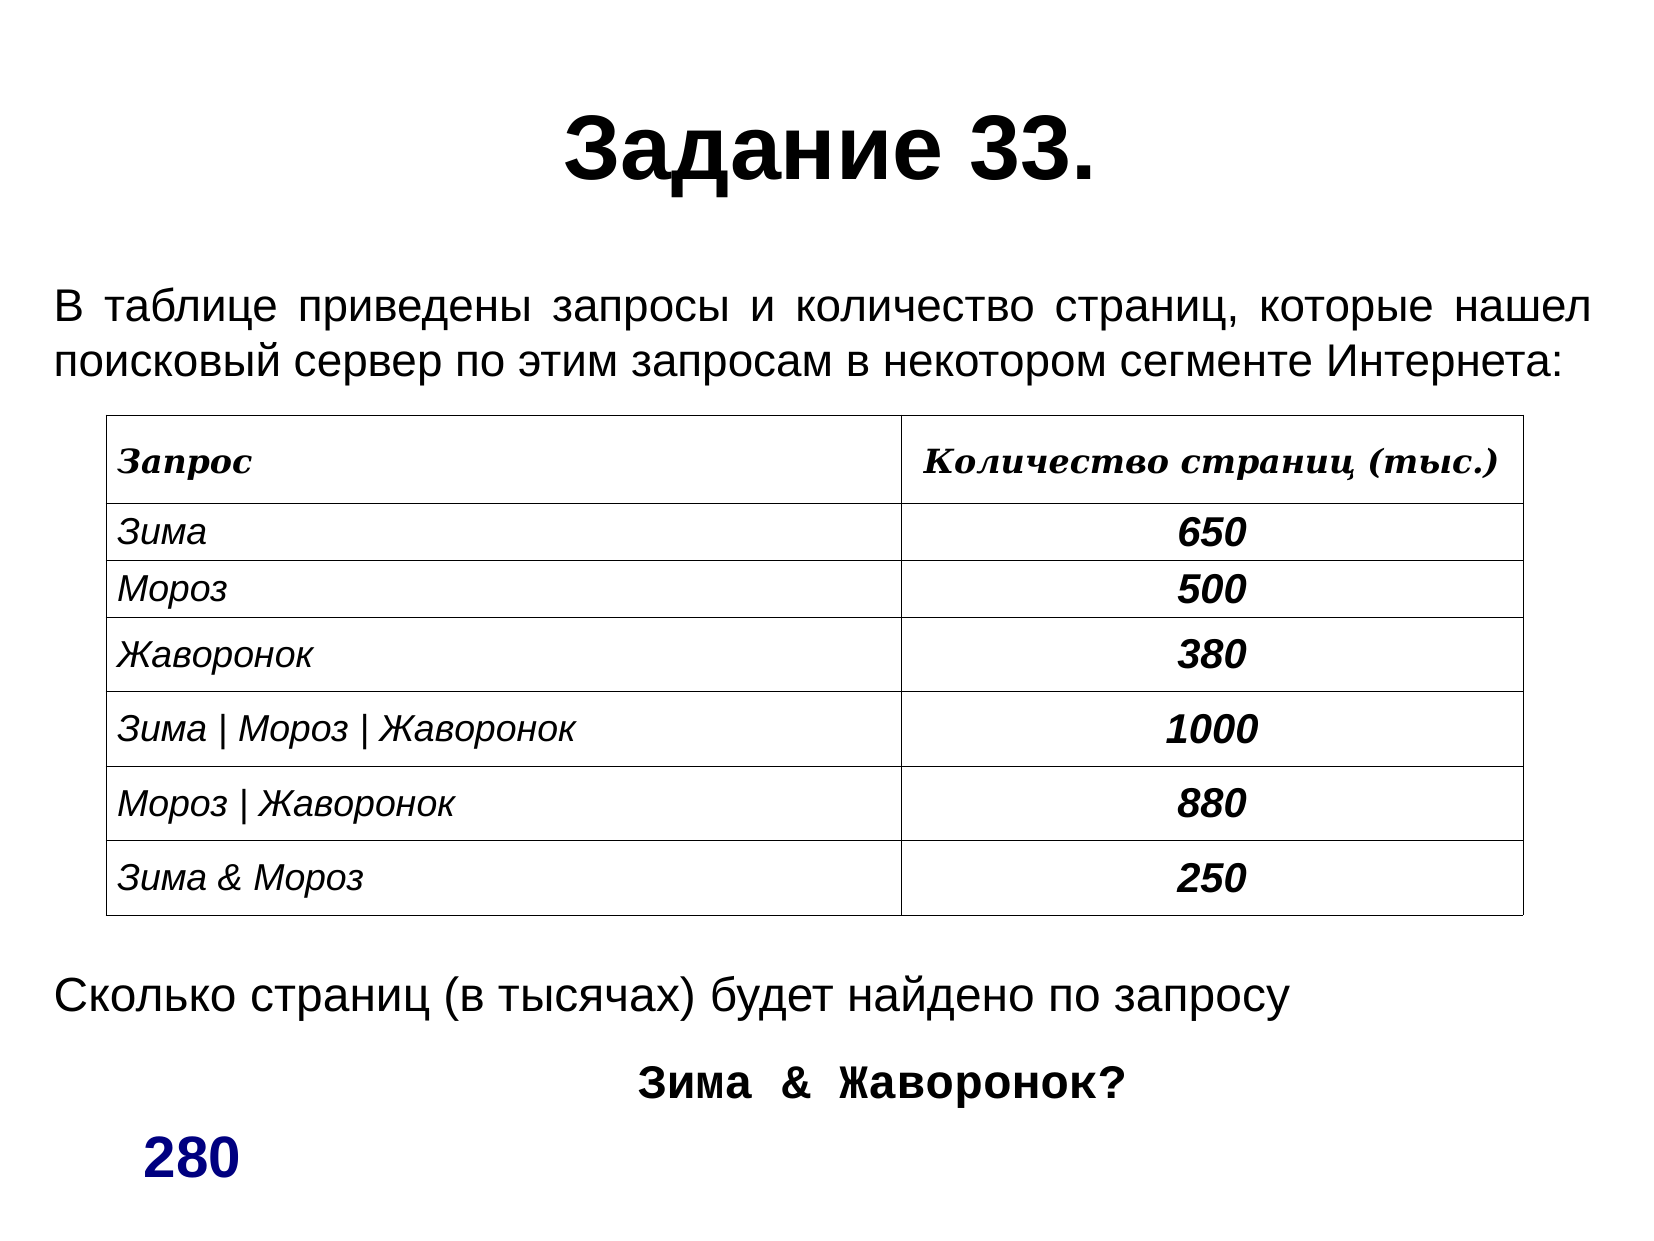

# Задание 33.
В таблице приведены запросы и количество страниц, которые нашел поисковый сервер по этим запросам в некотором сегменте Интернета:
Сколько страниц (в тысячах) будет найдено по запросу
Зима & Жаворонок?
 	 280
| Запрос | Количество страниц (тыс.) |
| --- | --- |
| Зима | 650 |
| Мороз | 500 |
| Жаворонок | 380 |
| Зима | Мороз | Жаворонок | 1000 |
| Мороз | Жаворонок | 880 |
| Зима & Мороз | 250 |